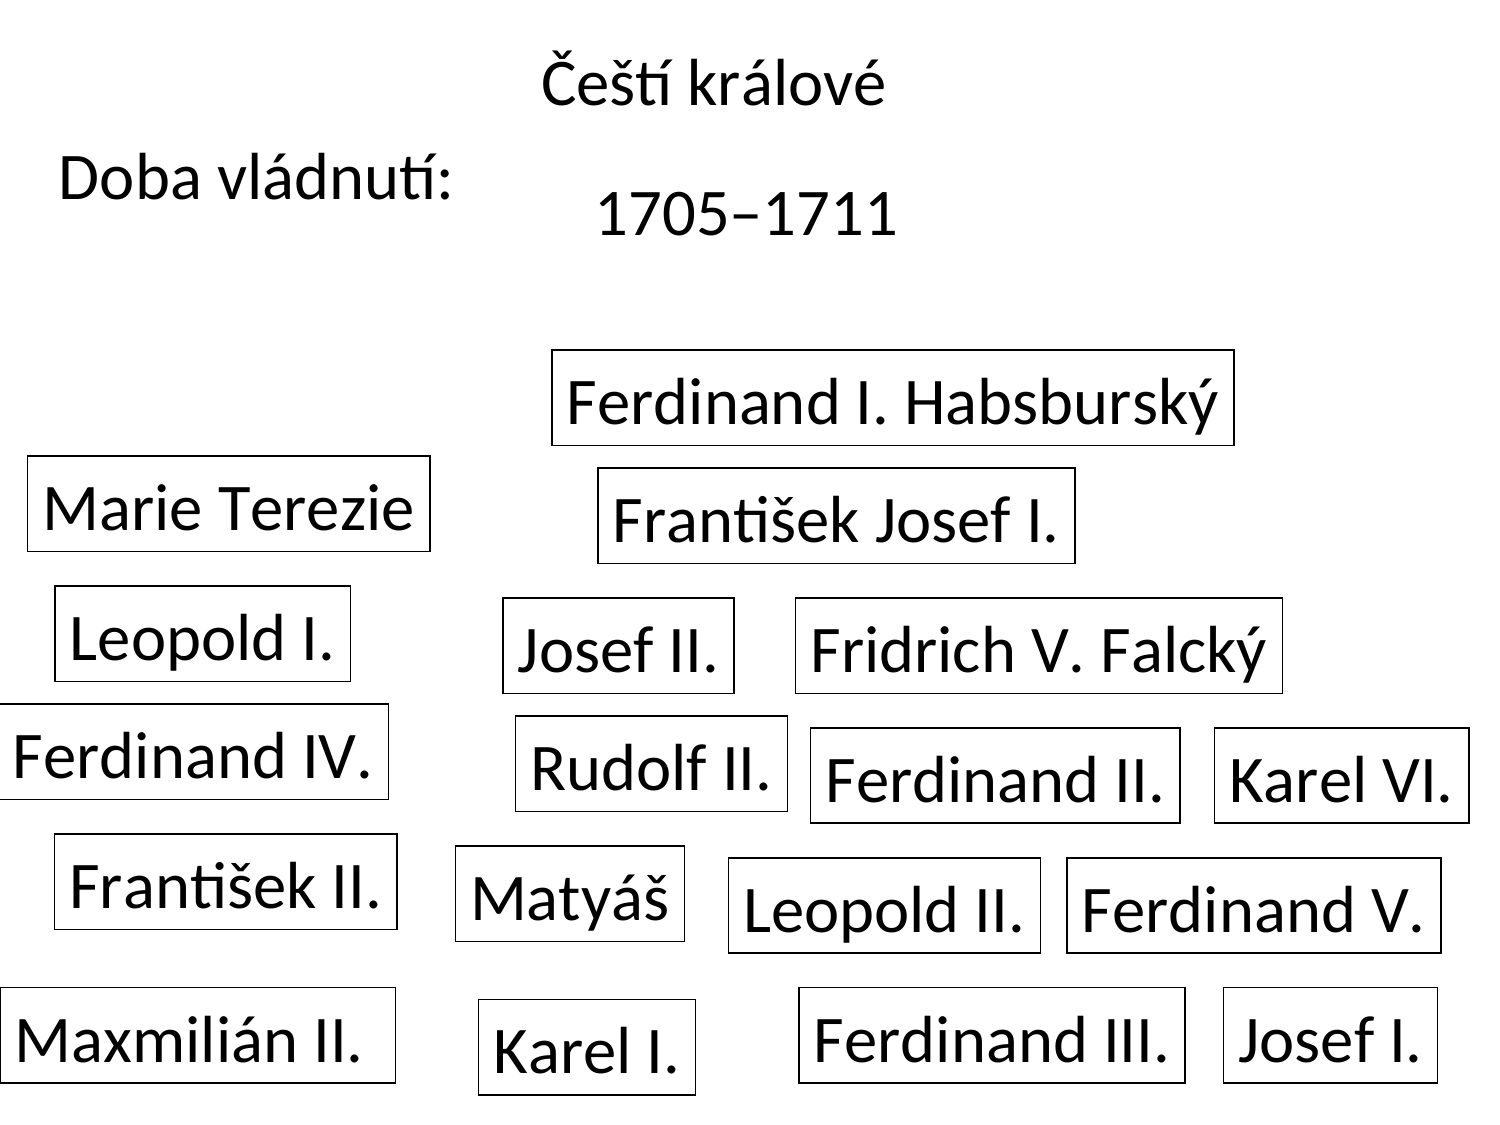

Čeští králové
Doba vládnutí:
 1705–1711
Ferdinand I. Habsburský
Marie Terezie
František Josef I.
Leopold I.
Josef II.
Fridrich V. Falcký
Ferdinand IV.
Rudolf II.
Ferdinand II.
Karel VI.
František II.
Matyáš
Leopold II.
Ferdinand V.
Maxmilián II.
Ferdinand III.
Josef I.
Karel I.